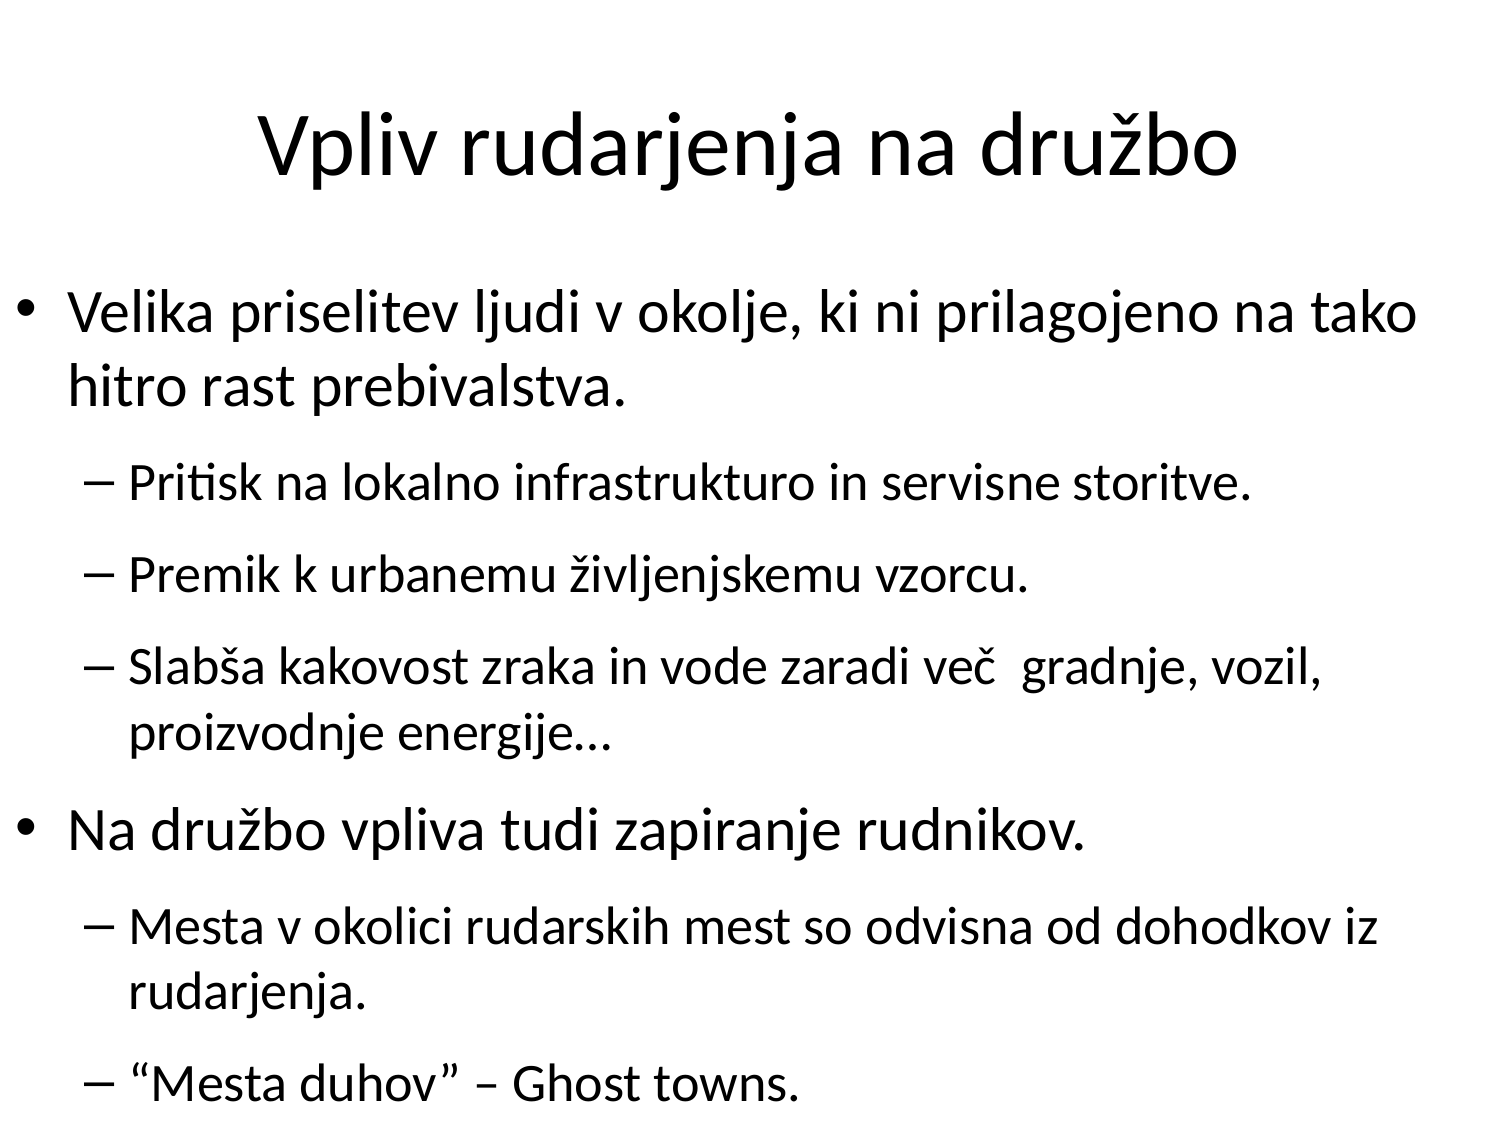

# Vpliv rudarjenja na družbo
Velika priselitev ljudi v okolje, ki ni prilagojeno na tako hitro rast prebivalstva.
Pritisk na lokalno infrastrukturo in servisne storitve.
Premik k urbanemu življenjskemu vzorcu.
Slabša kakovost zraka in vode zaradi več gradnje, vozil, proizvodnje energije…
Na družbo vpliva tudi zapiranje rudnikov.
Mesta v okolici rudarskih mest so odvisna od dohodkov iz rudarjenja.
“Mesta duhov” – Ghost towns.